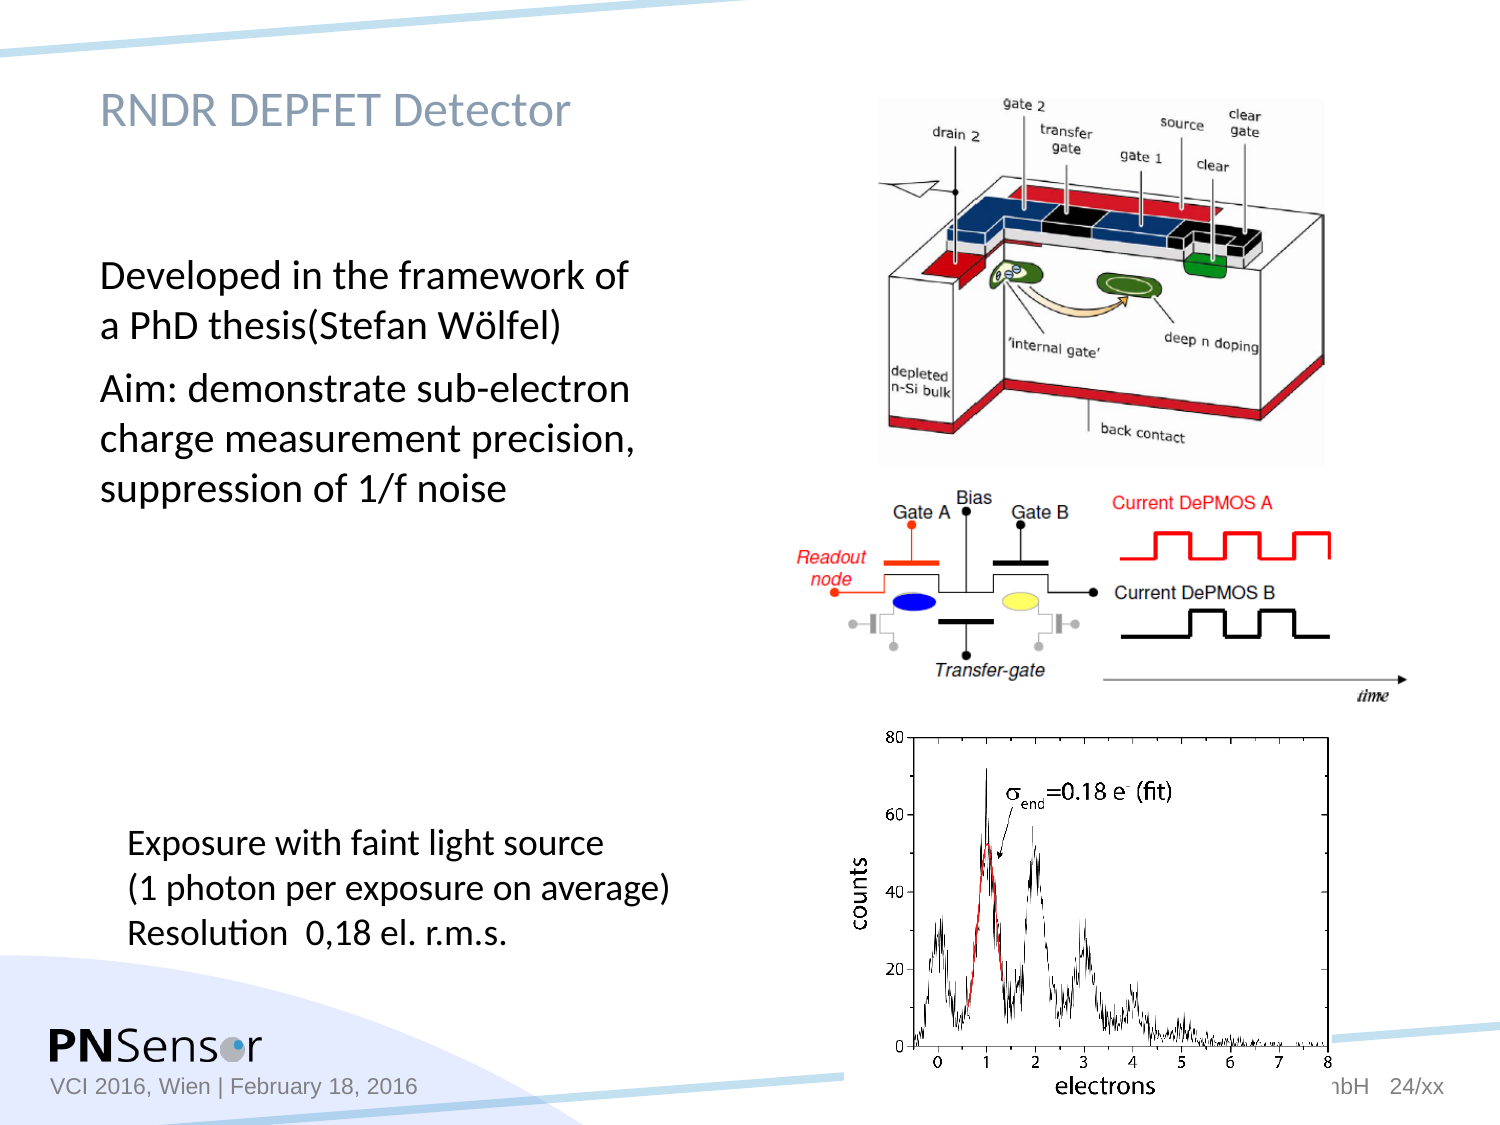

# RNDR DEPFET Detector
Developed in the framework of a PhD thesis(Stefan Wölfel)
Aim: demonstrate sub-electron charge measurement precision,
suppression of 1/f noise
Exposure with faint light source
(1 photon per exposure on average)
Resolution 0,18 el. r.m.s.